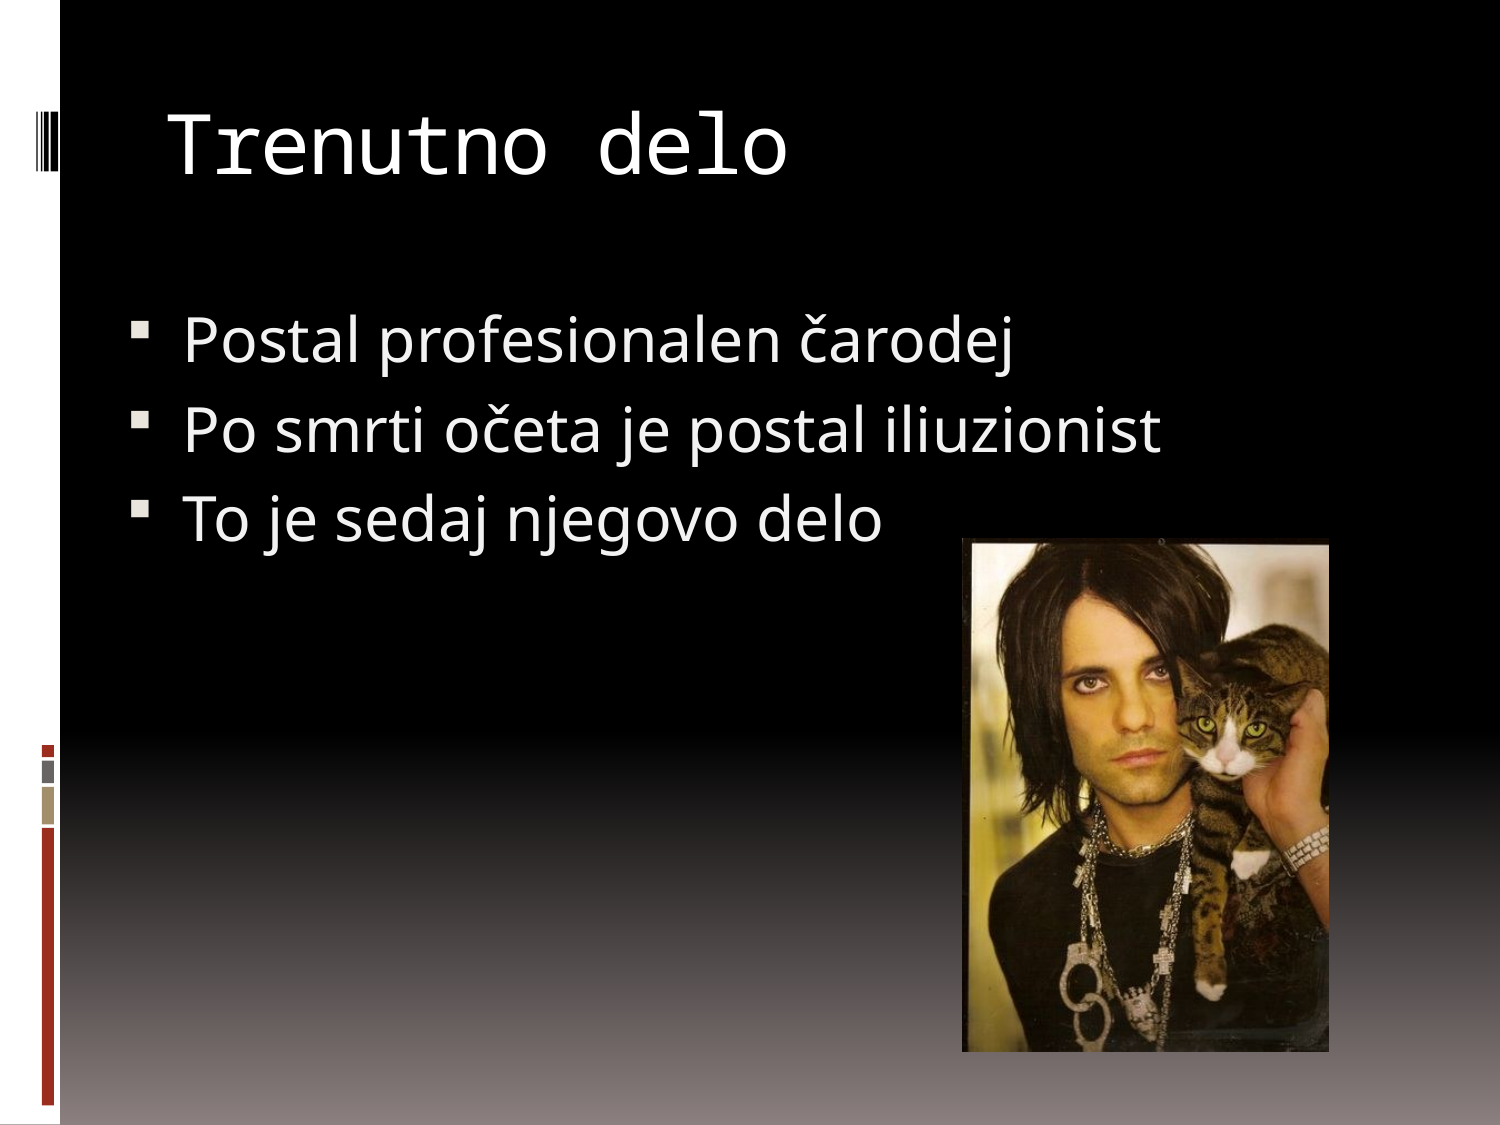

# Trenutno delo
Postal profesionalen čarodej
Po smrti očeta je postal iliuzionist
To je sedaj njegovo delo